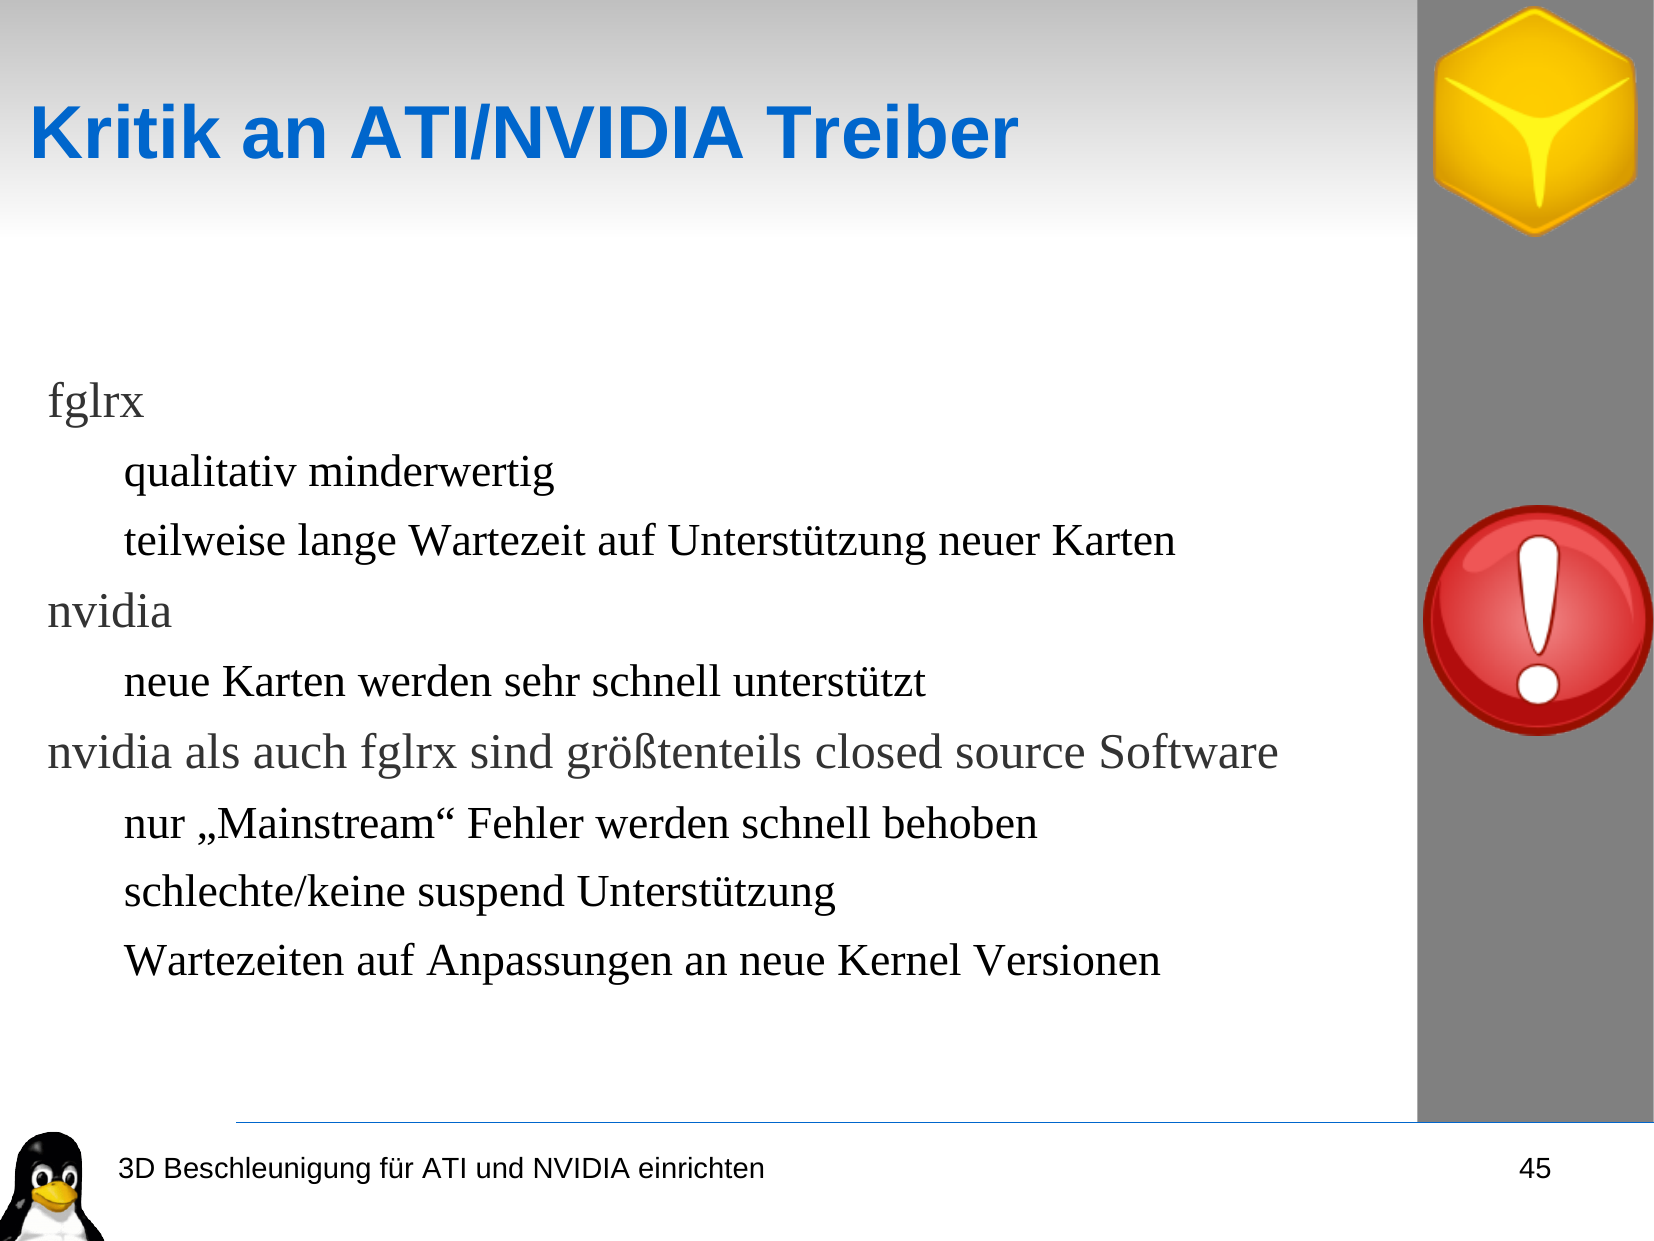

# Kritik an ATI/NVIDIA Treiber
fglrx
qualitativ minderwertig
teilweise lange Wartezeit auf Unterstützung neuer Karten
nvidia
neue Karten werden sehr schnell unterstützt
nvidia als auch fglrx sind größtenteils closed source Software
nur „Mainstream“ Fehler werden schnell behoben
schlechte/keine suspend Unterstützung
Wartezeiten auf Anpassungen an neue Kernel Versionen
3D Beschleunigung für ATI und NVIDIA einrichten
45